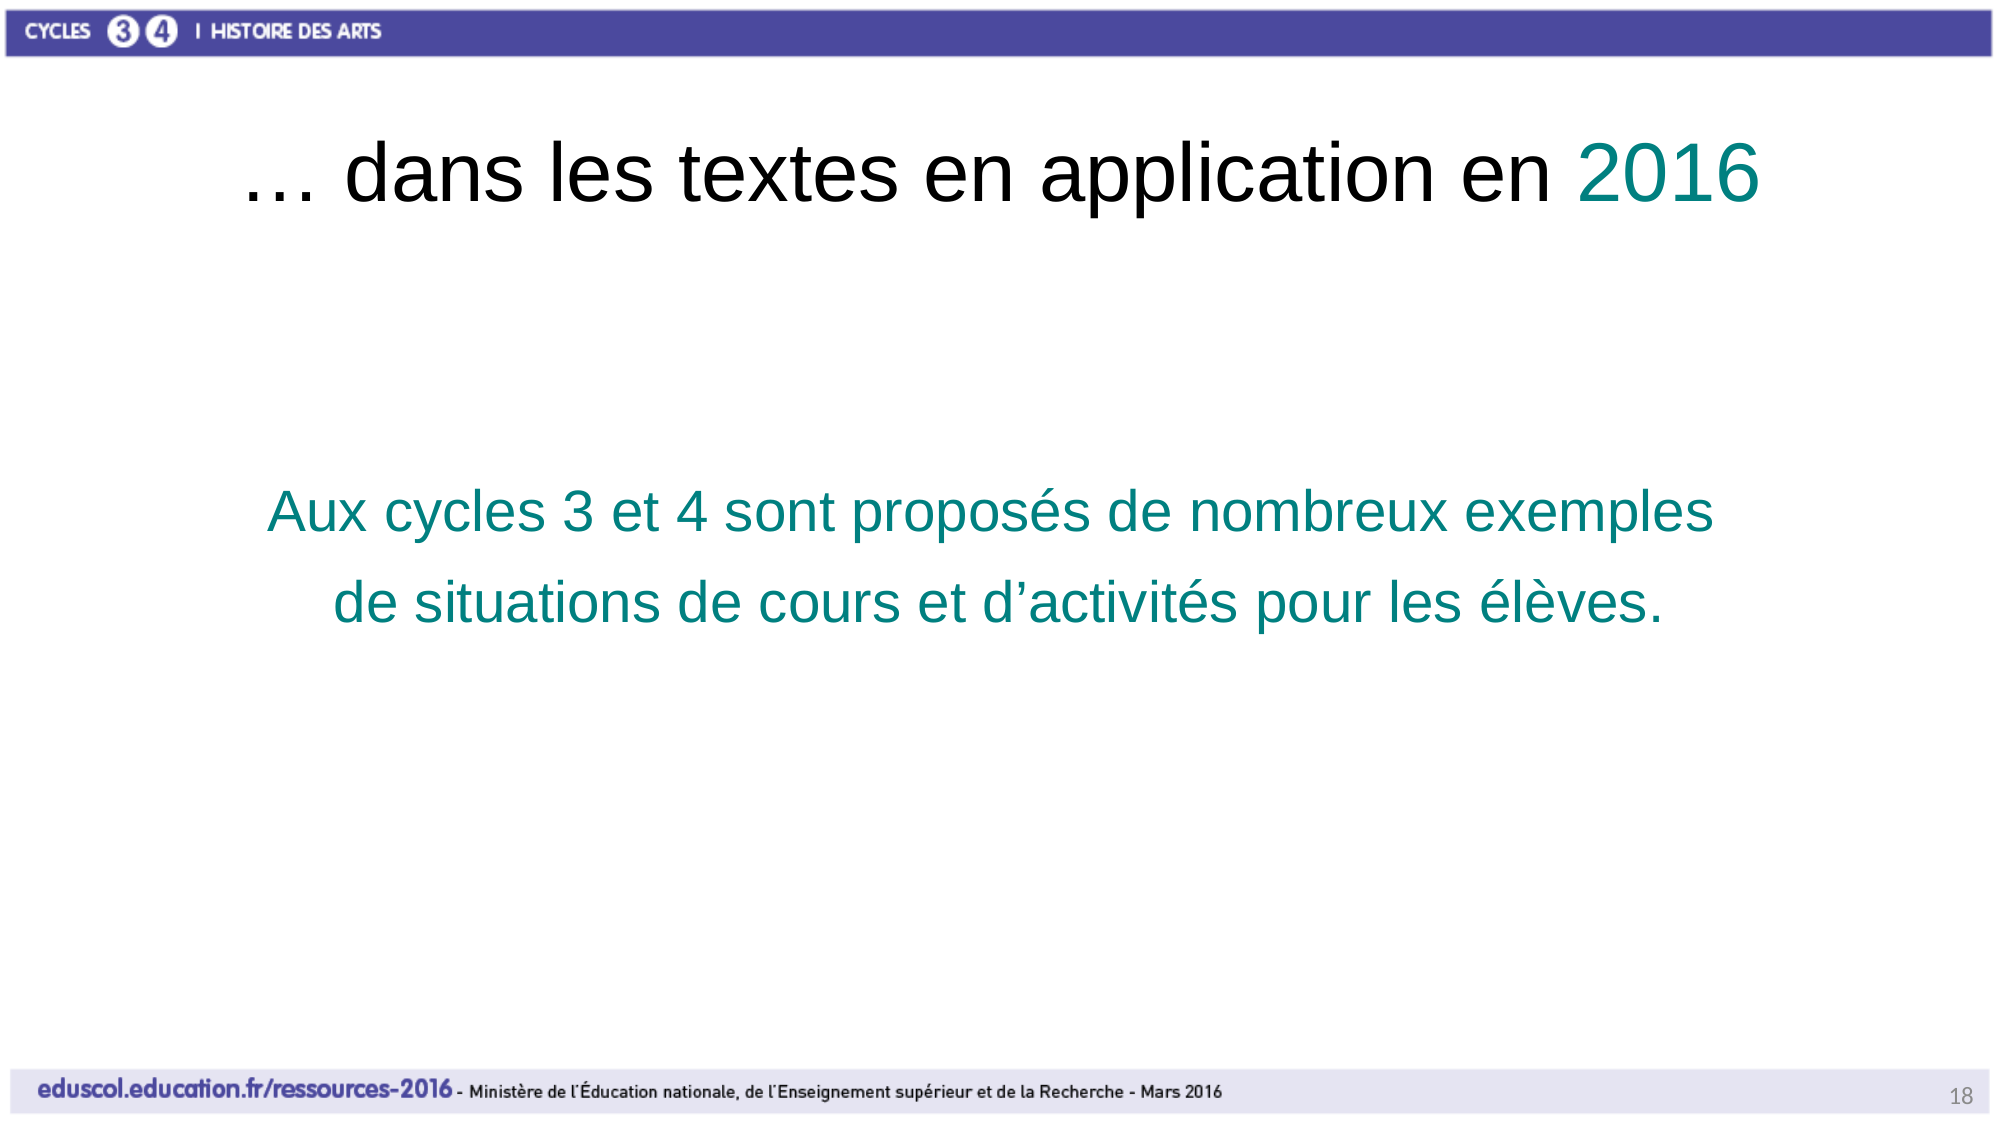

# … dans les textes en application en 2016
Aux cycles 3 et 4 sont proposés de nombreux exemples
de situations de cours et d’activités pour les élèves.